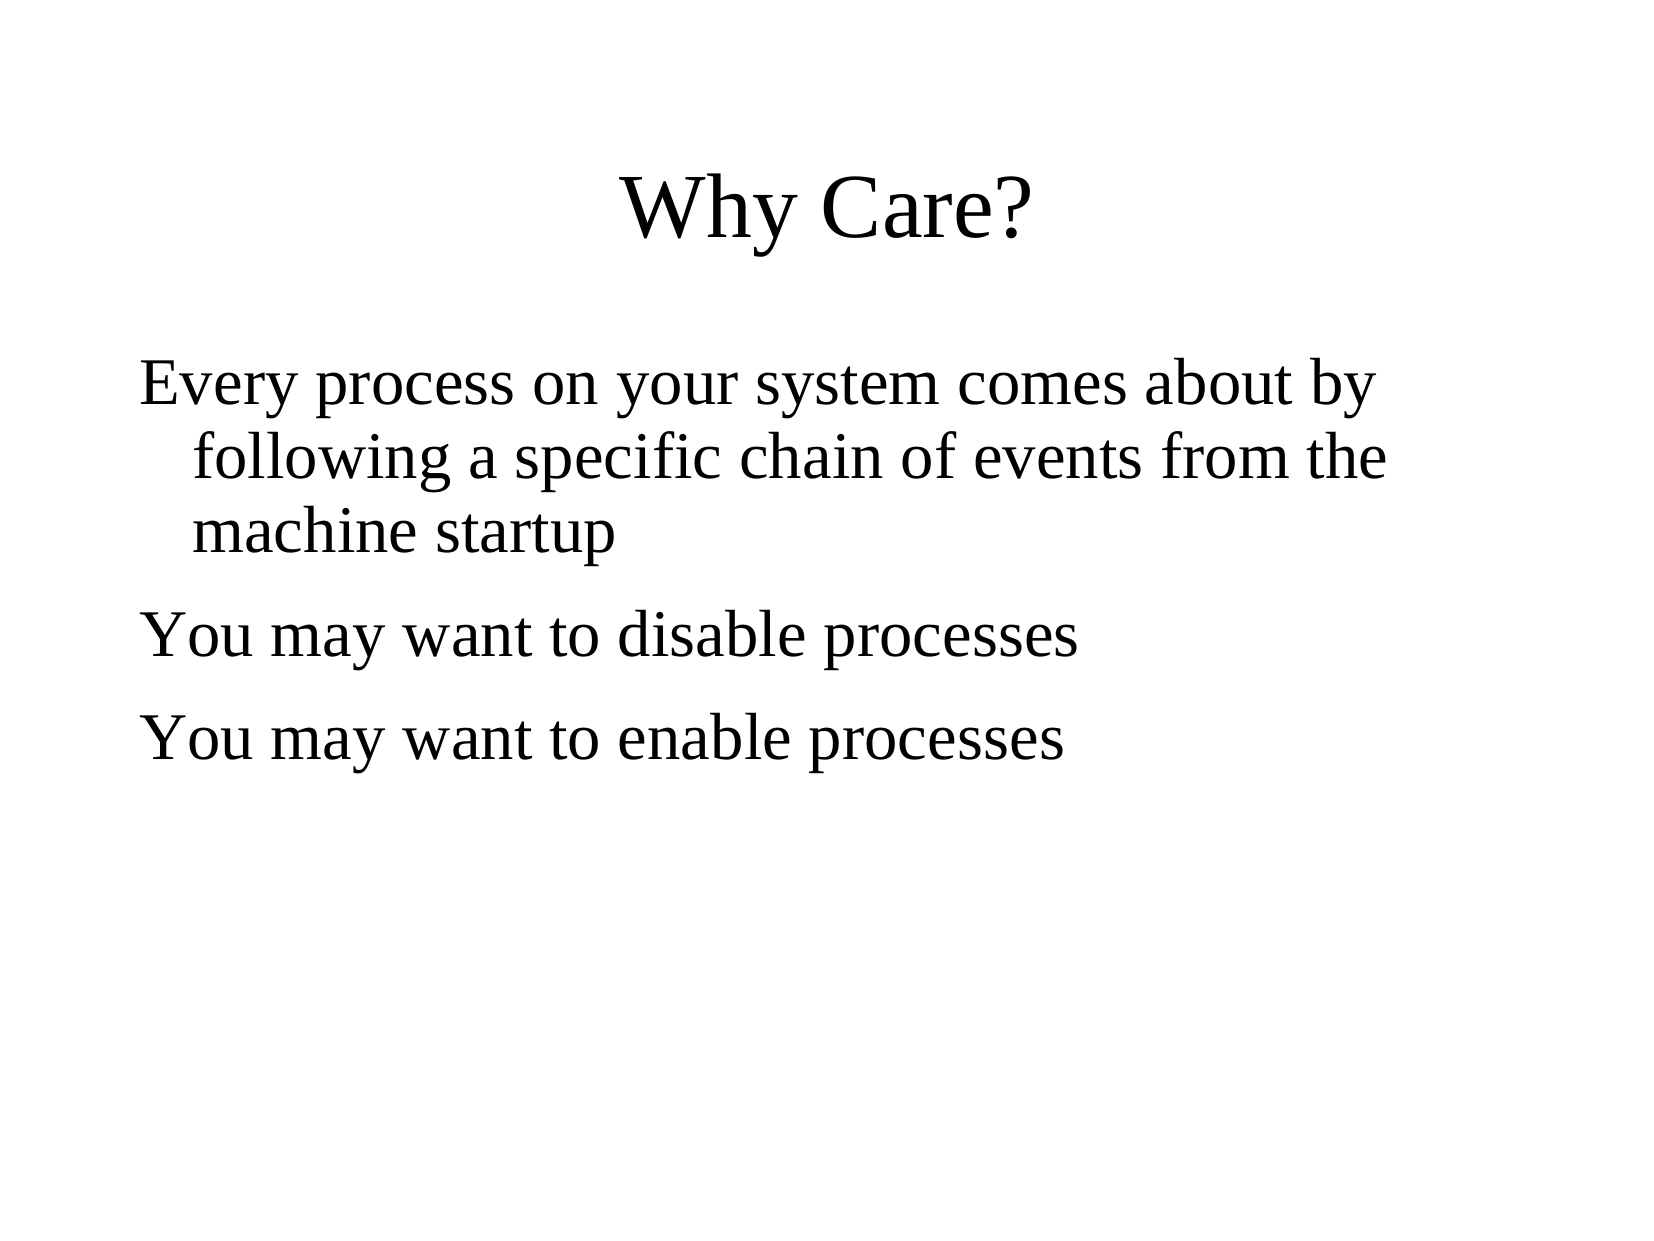

# Why Care?
Every process on your system comes about by following a specific chain of events from the machine startup
You may want to disable processes
You may want to enable processes